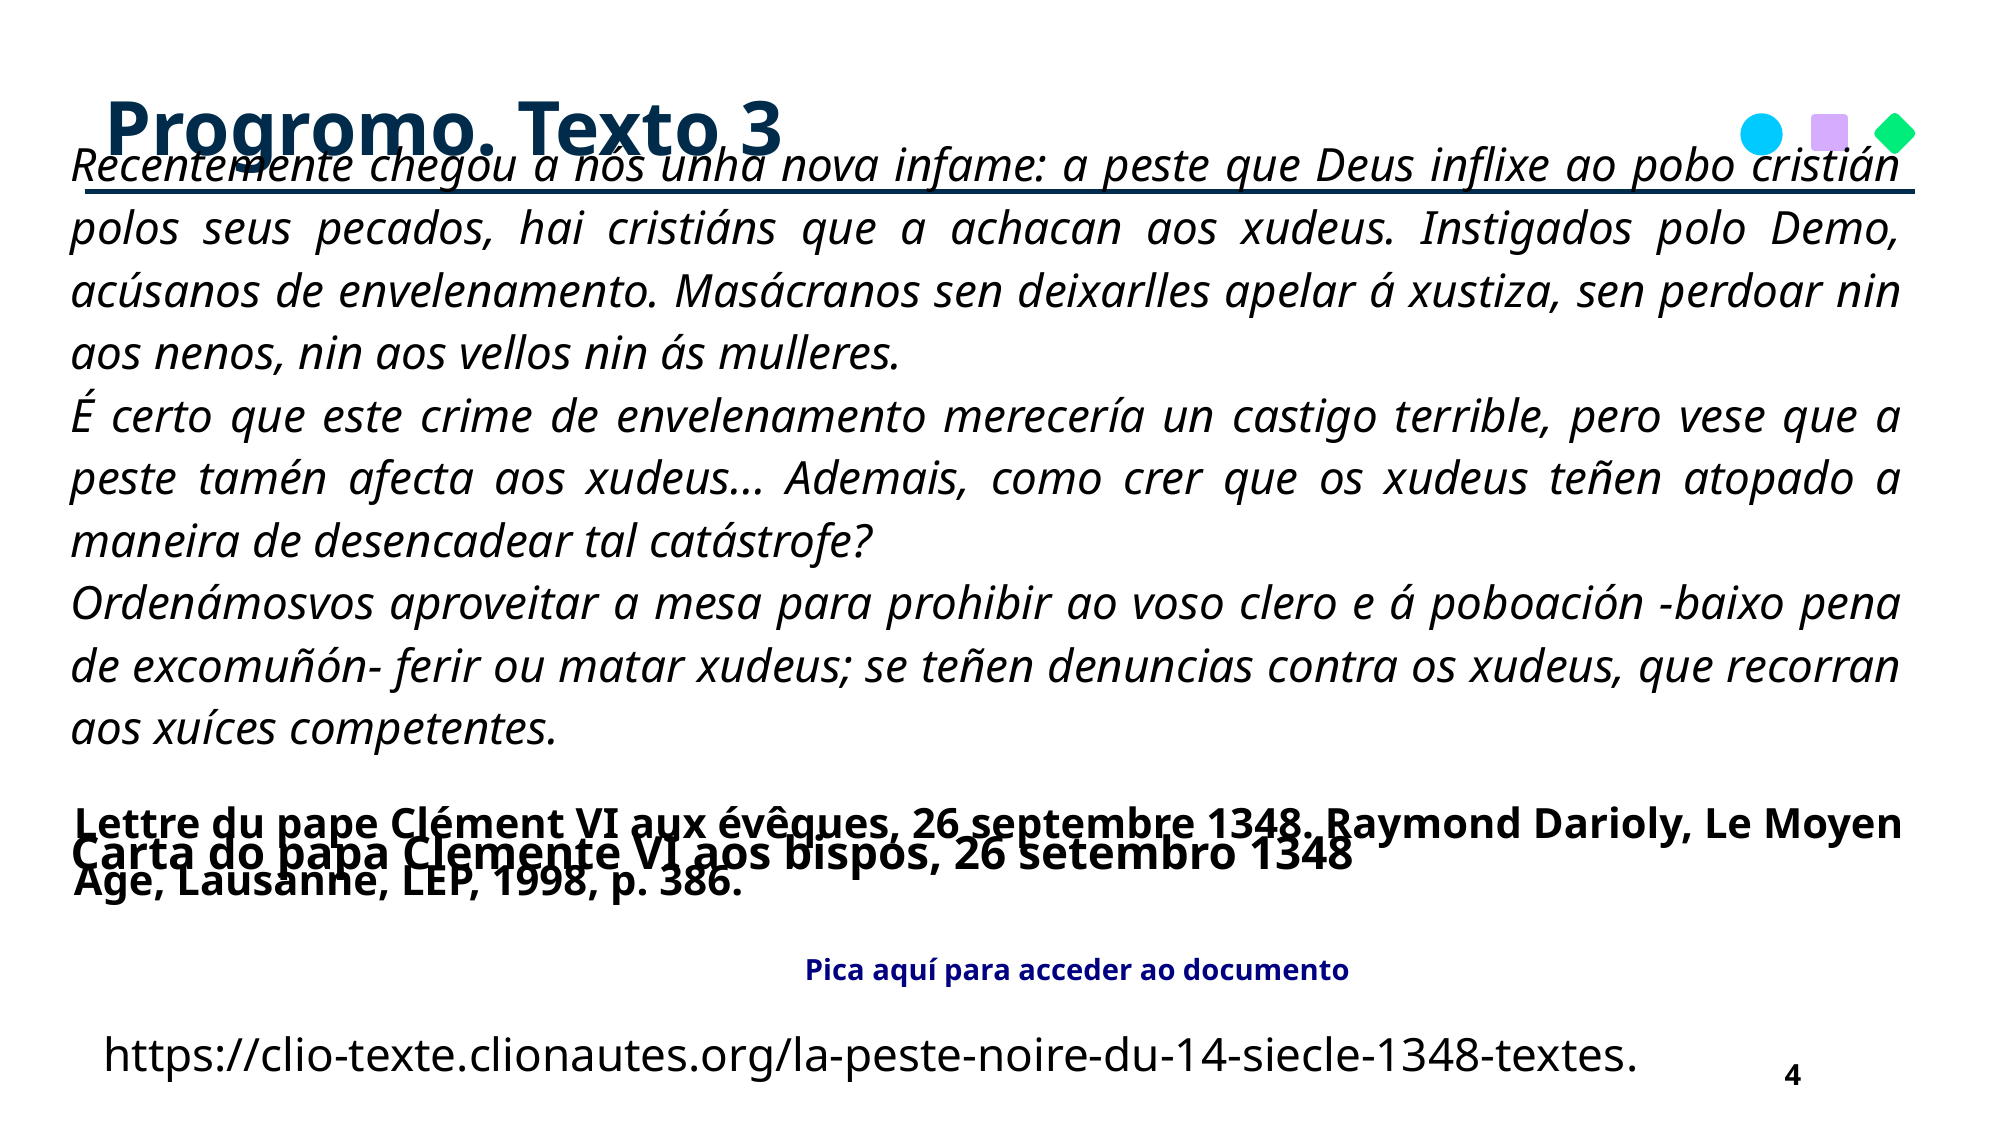

# Progromo. Texto 3
Recentemente chegou a nós unha nova infame: a peste que Deus inflixe ao pobo cristián polos seus pecados, hai cristiáns que a achacan aos xudeus. Instigados polo Demo, acúsanos de envelenamento. Masácranos sen deixarlles apelar á xustiza, sen perdoar nin aos nenos, nin aos vellos nin ás mulleres.
É certo que este crime de envelenamento merecería un castigo terrible, pero vese que a peste tamén afecta aos xudeus... Ademais, como crer que os xudeus teñen atopado a maneira de desencadear tal catástrofe?
Ordenámosvos aproveitar a mesa para prohibir ao voso clero e á poboación -baixo pena de excomuñón- ferir ou matar xudeus; se teñen denuncias contra os xudeus, que recorran aos xuíces competentes.
Carta do papa Clemente VI aos bispos, 26 setembro 1348
Lettre du pape Clément VI aux évêques, 26 septembre 1348. Raymond Darioly, Le Moyen Age, Lausanne, LEP, 1998, p. 386.
Pica aquí para acceder ao documento
https://clio-texte.clionautes.org/la-peste-noire-du-14-siecle-1348-textes.